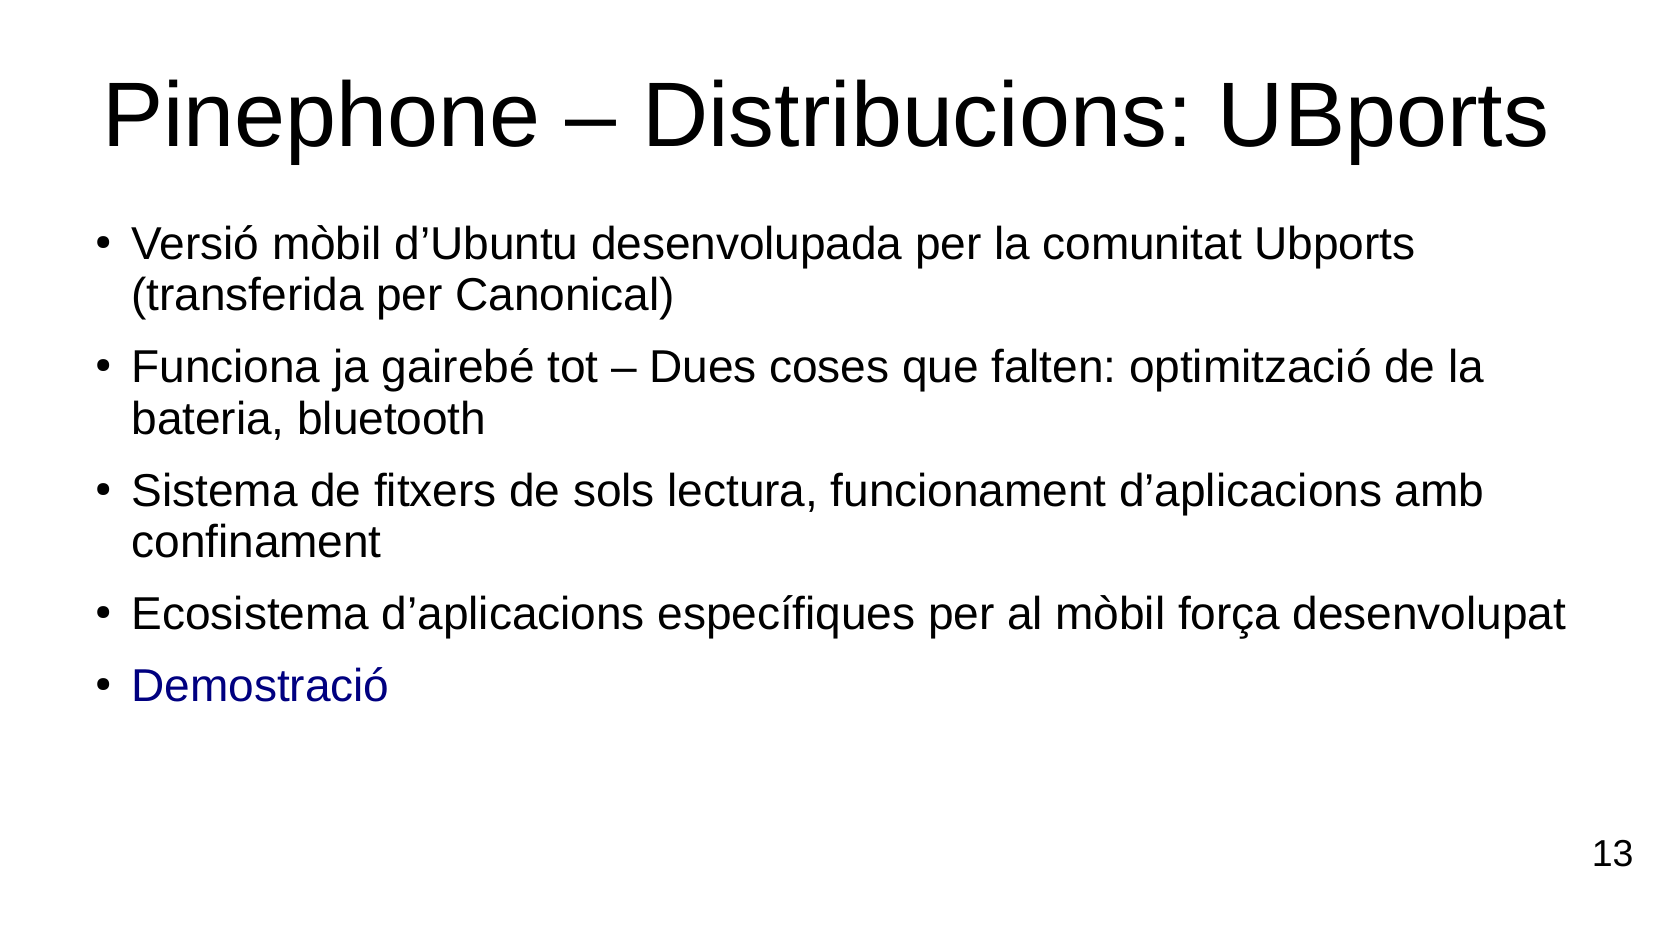

# Pinephone – Distribucions: UBports
Versió mòbil d’Ubuntu desenvolupada per la comunitat Ubports (transferida per Canonical)
Funciona ja gairebé tot – Dues coses que falten: optimització de la bateria, bluetooth
Sistema de fitxers de sols lectura, funcionament d’aplicacions amb confinament
Ecosistema d’aplicacions específiques per al mòbil força desenvolupat
Demostració